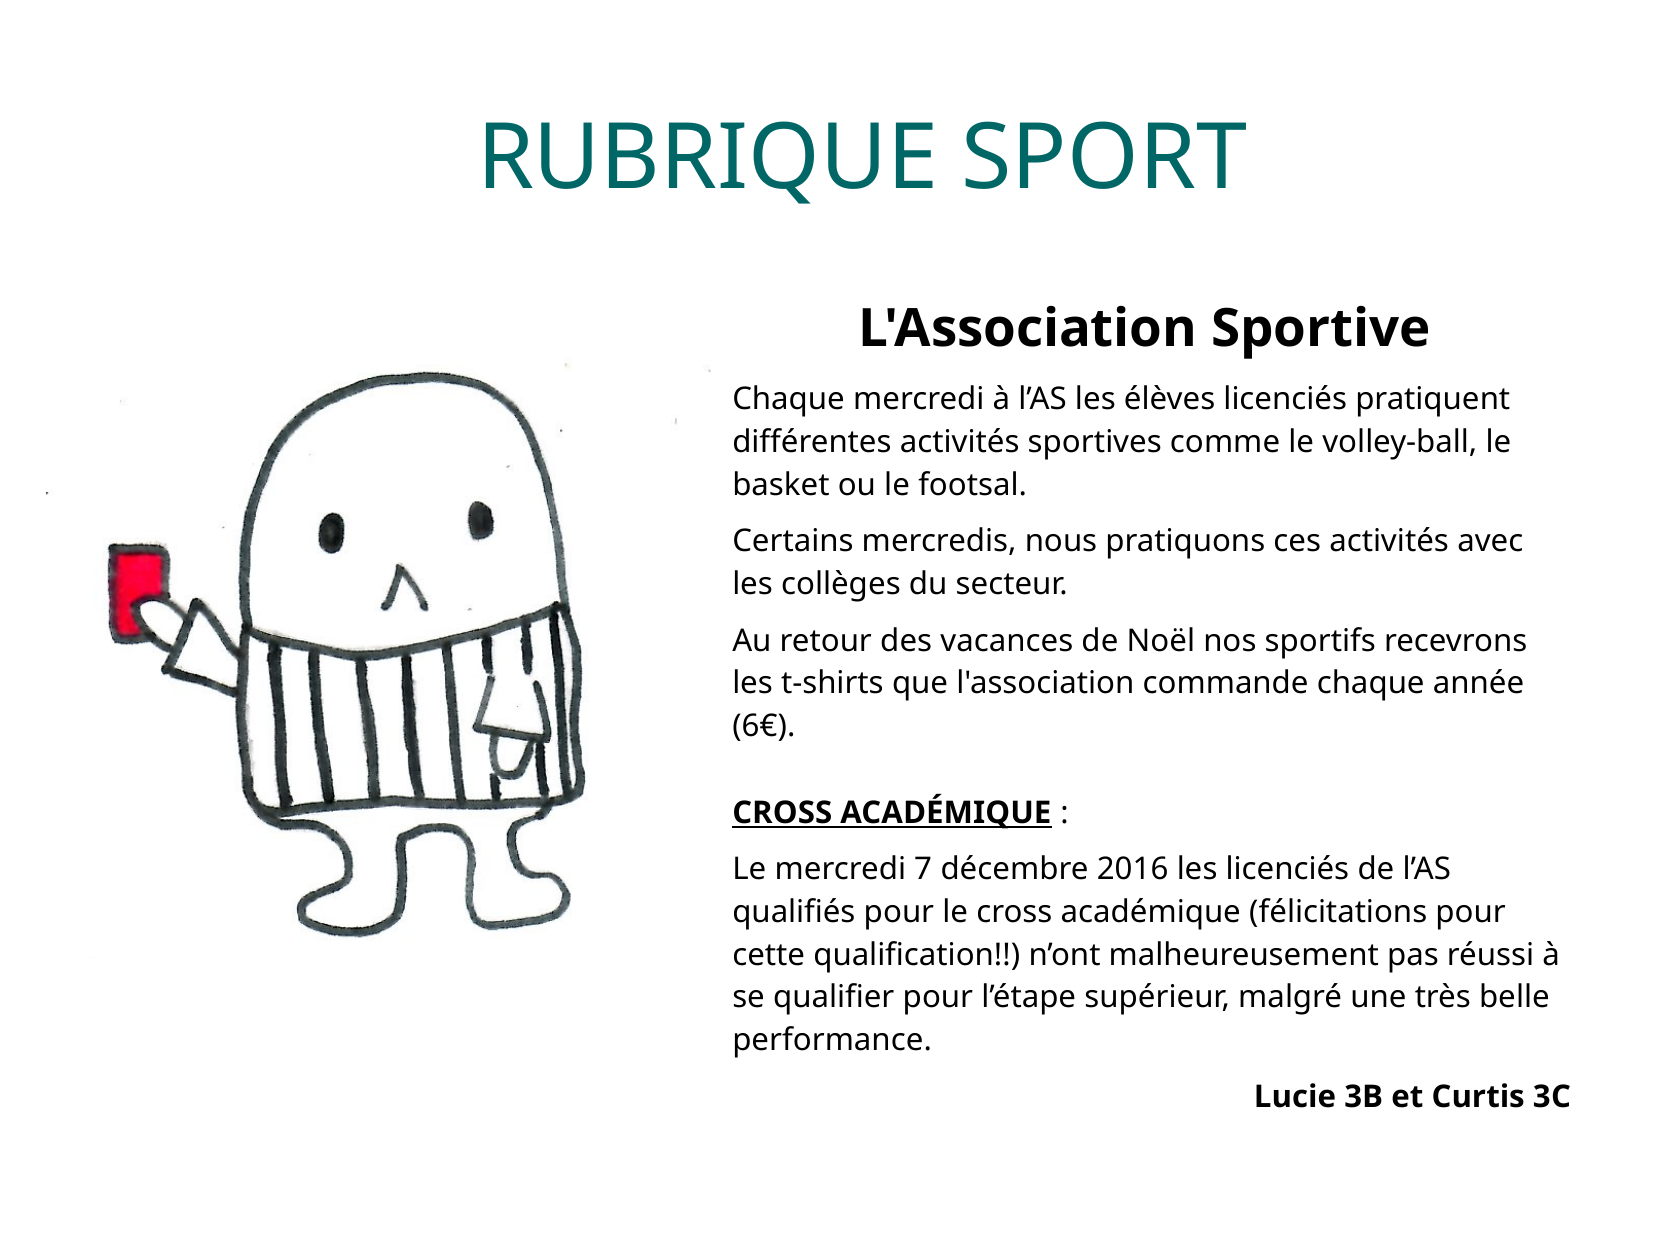

# RUBRIQUE SPORT
L'Association Sportive
Chaque mercredi à l’AS les élèves licenciés pratiquent différentes activités sportives comme le volley-ball, le basket ou le footsal.
Certains mercredis, nous pratiquons ces activités avec les collèges du secteur.
Au retour des vacances de Noël nos sportifs recevrons les t-shirts que l'association commande chaque année (6€).
CROSS ACADÉMIQUE :
Le mercredi 7 décembre 2016 les licenciés de l’AS qualifiés pour le cross académique (félicitations pour cette qualification!!) n’ont malheureusement pas réussi à se qualifier pour l’étape supérieur, malgré une très belle performance.
Lucie 3B et Curtis 3C